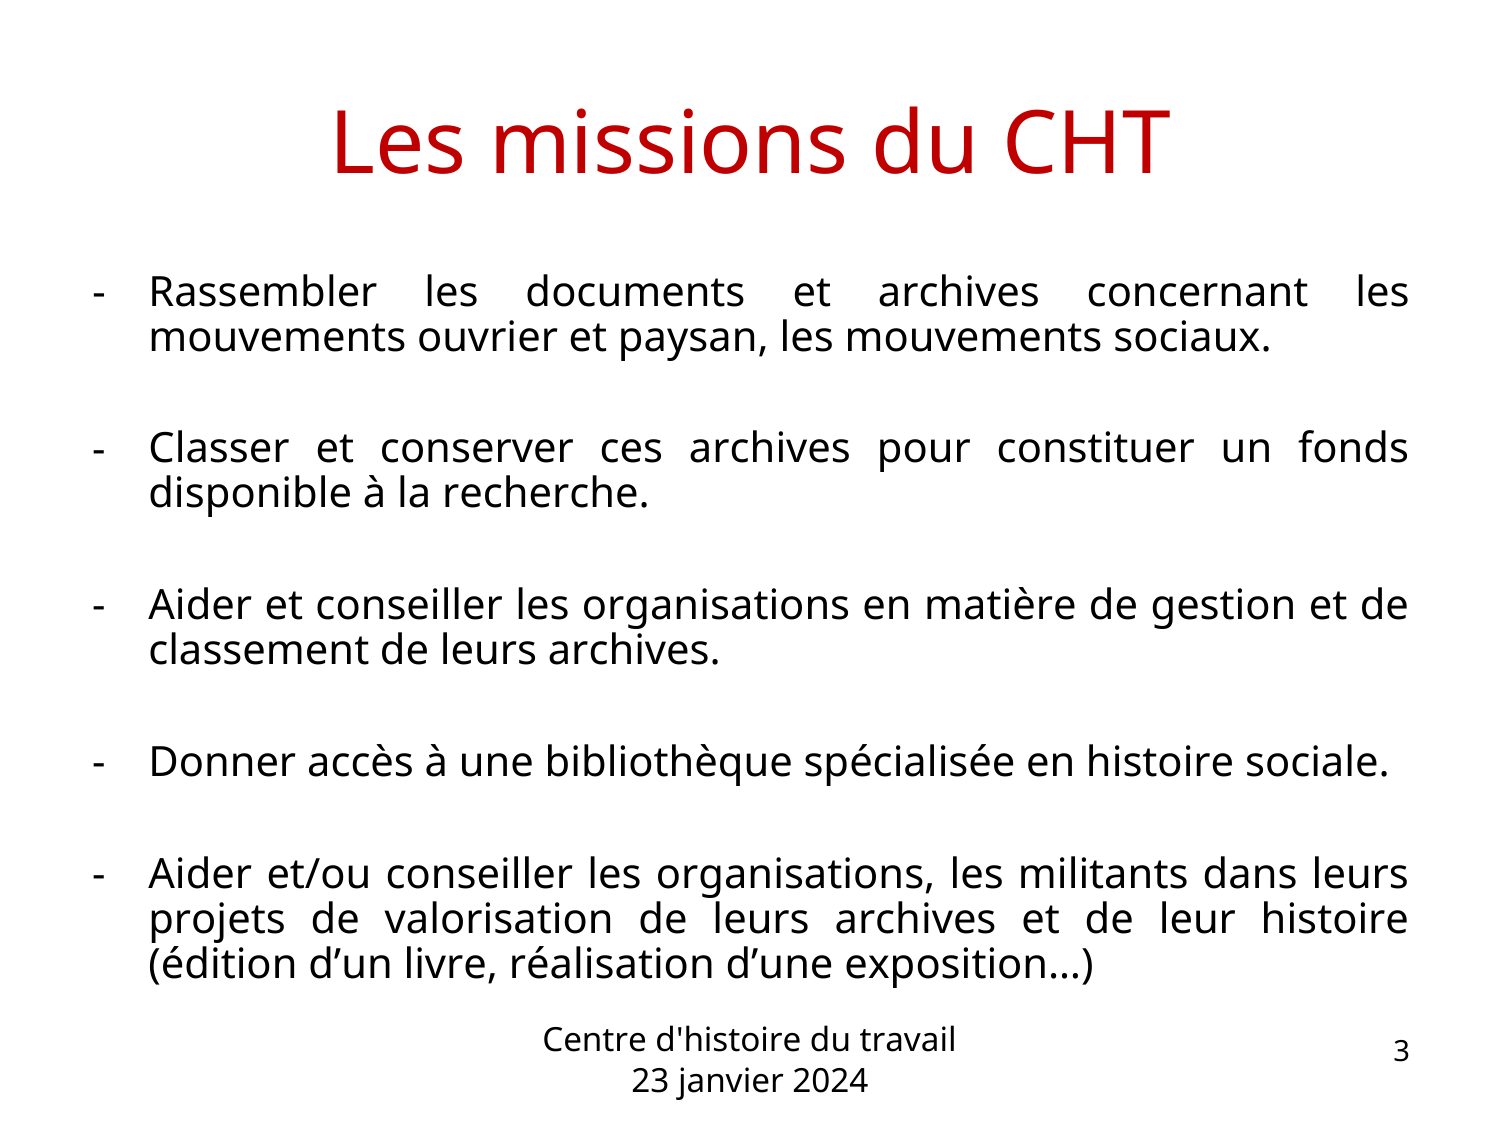

Les missions du CHT
-	Rassembler les documents et archives concernant les mouvements ouvrier et paysan, les mouvements sociaux.
Classer et conserver ces archives pour constituer un fonds disponible à la recherche.
-	Aider et conseiller les organisations en matière de gestion et de classement de leurs archives.
-	Donner accès à une bibliothèque spécialisée en histoire sociale.
-	Aider et/ou conseiller les organisations, les militants dans leurs projets de valorisation de leurs archives et de leur histoire (édition d’un livre, réalisation d’une exposition…)
Centre d'histoire du travail
23 janvier 2024